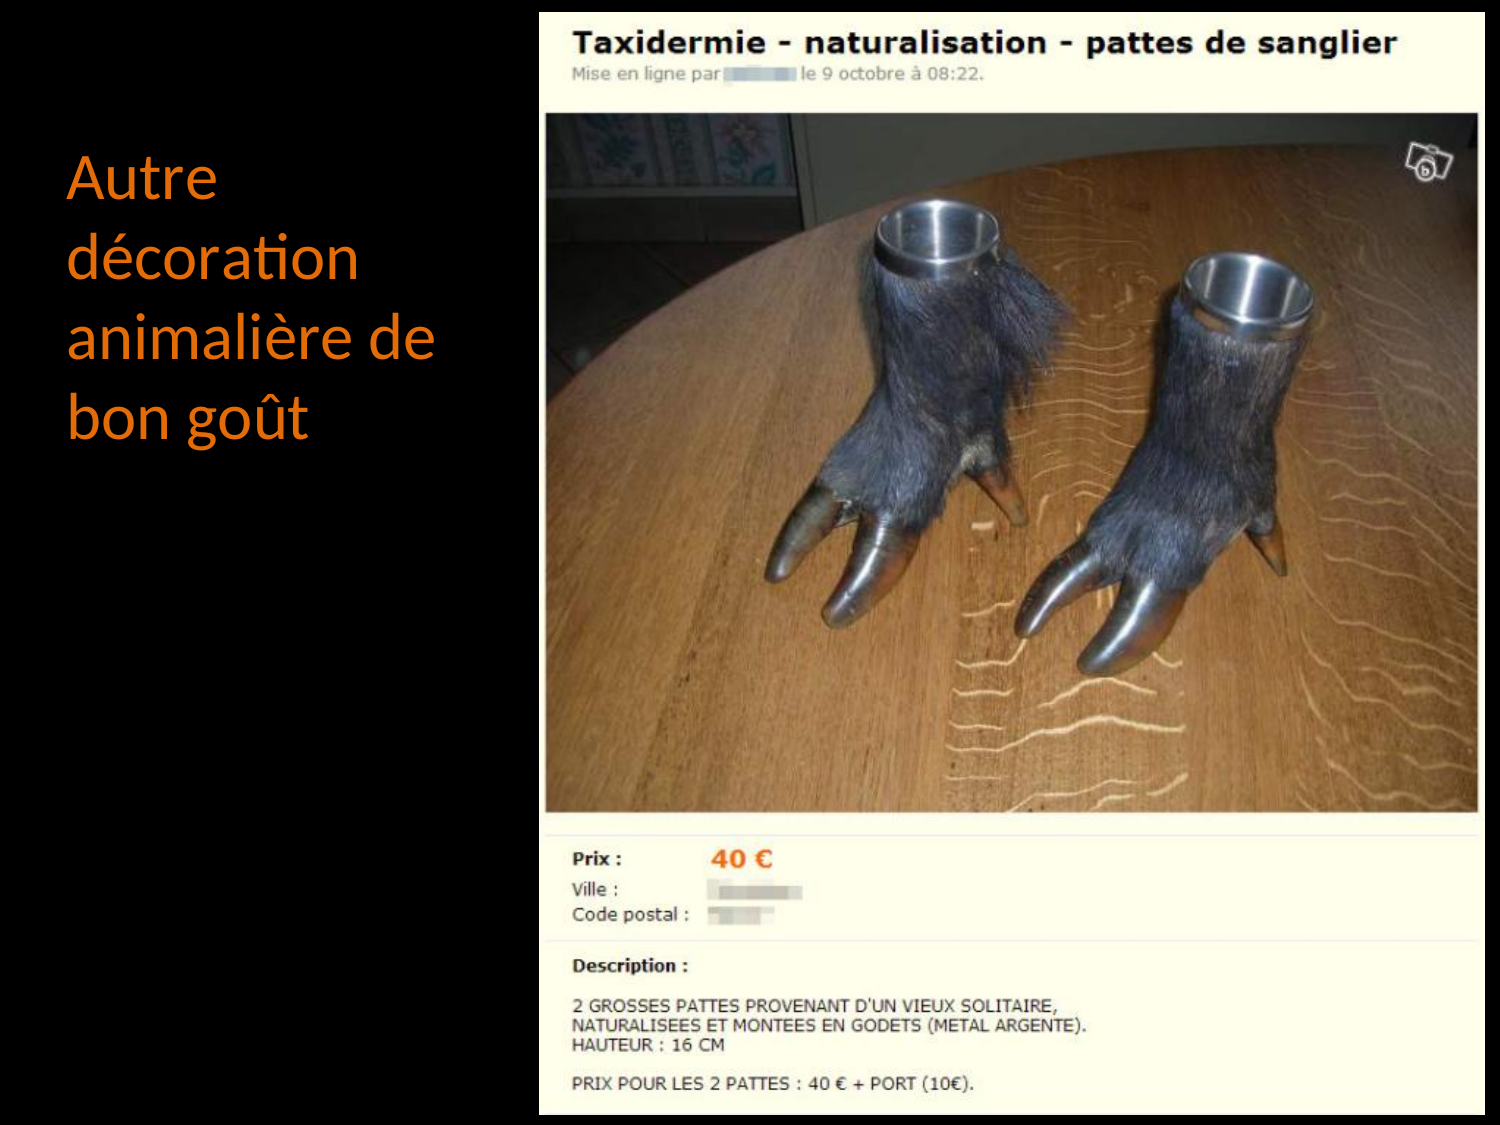

#
Autre décoration animalière de bon goût